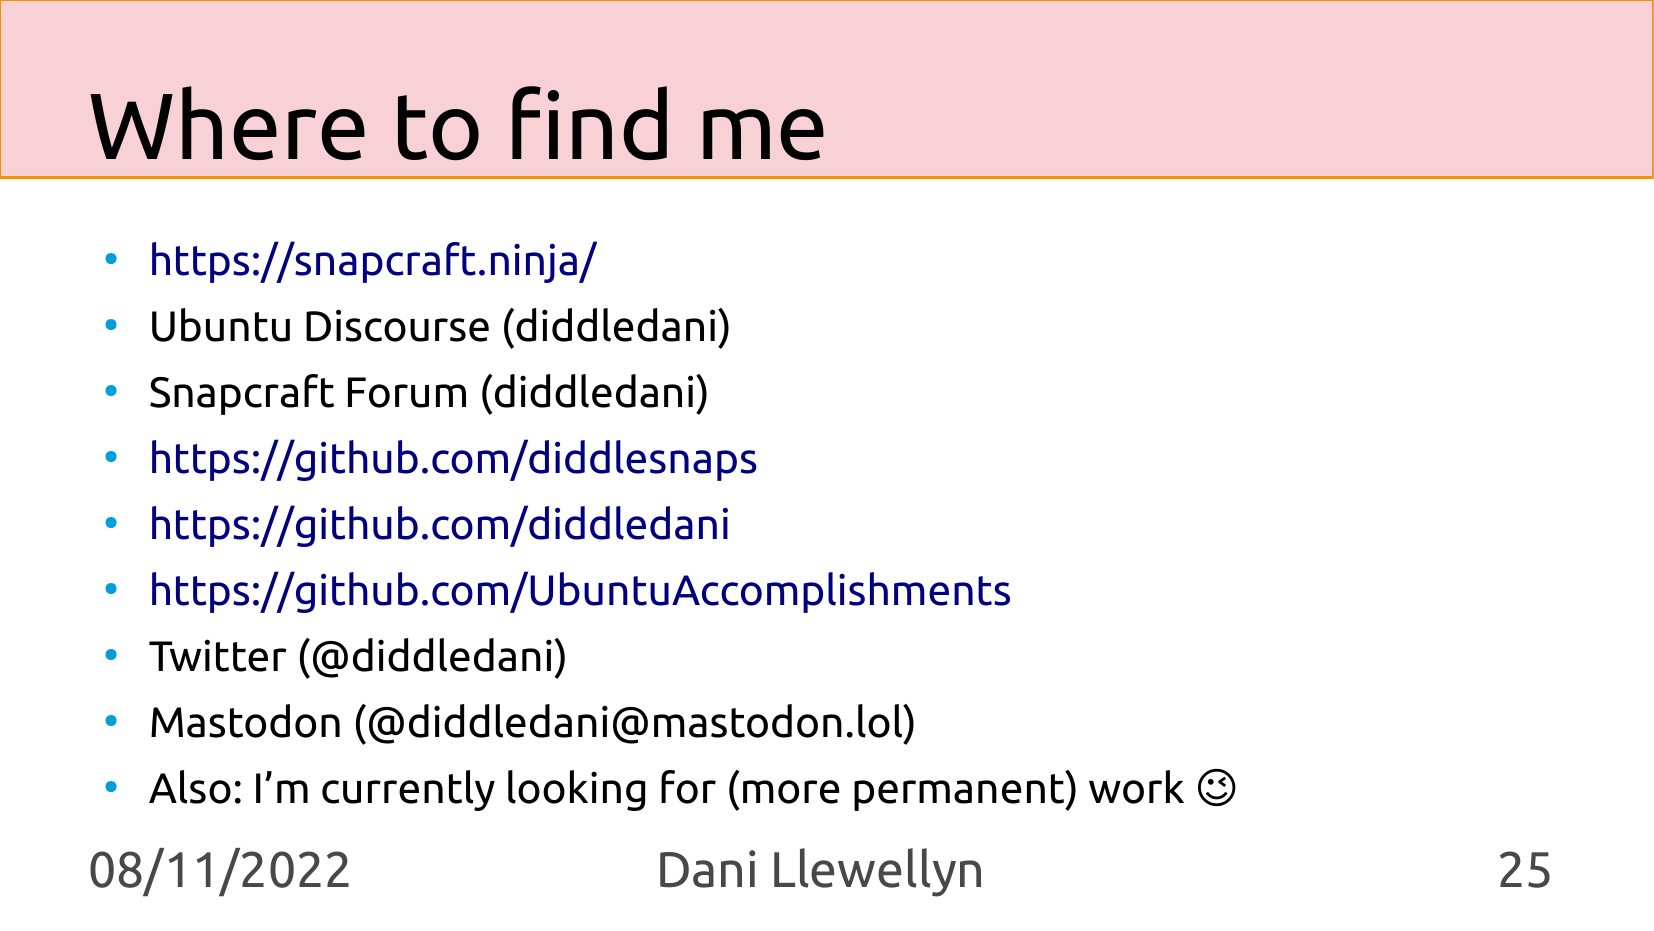

# Where to find me
https://snapcraft.ninja/
Ubuntu Discourse (diddledani)
Snapcraft Forum (diddledani)
https://github.com/diddlesnaps
https://github.com/diddledani
https://github.com/UbuntuAccomplishments
Twitter (@diddledani)
Mastodon (@diddledani@mastodon.lol)
Also: I’m currently looking for (more permanent) work 😉
08/11/2022
Dani Llewellyn
25